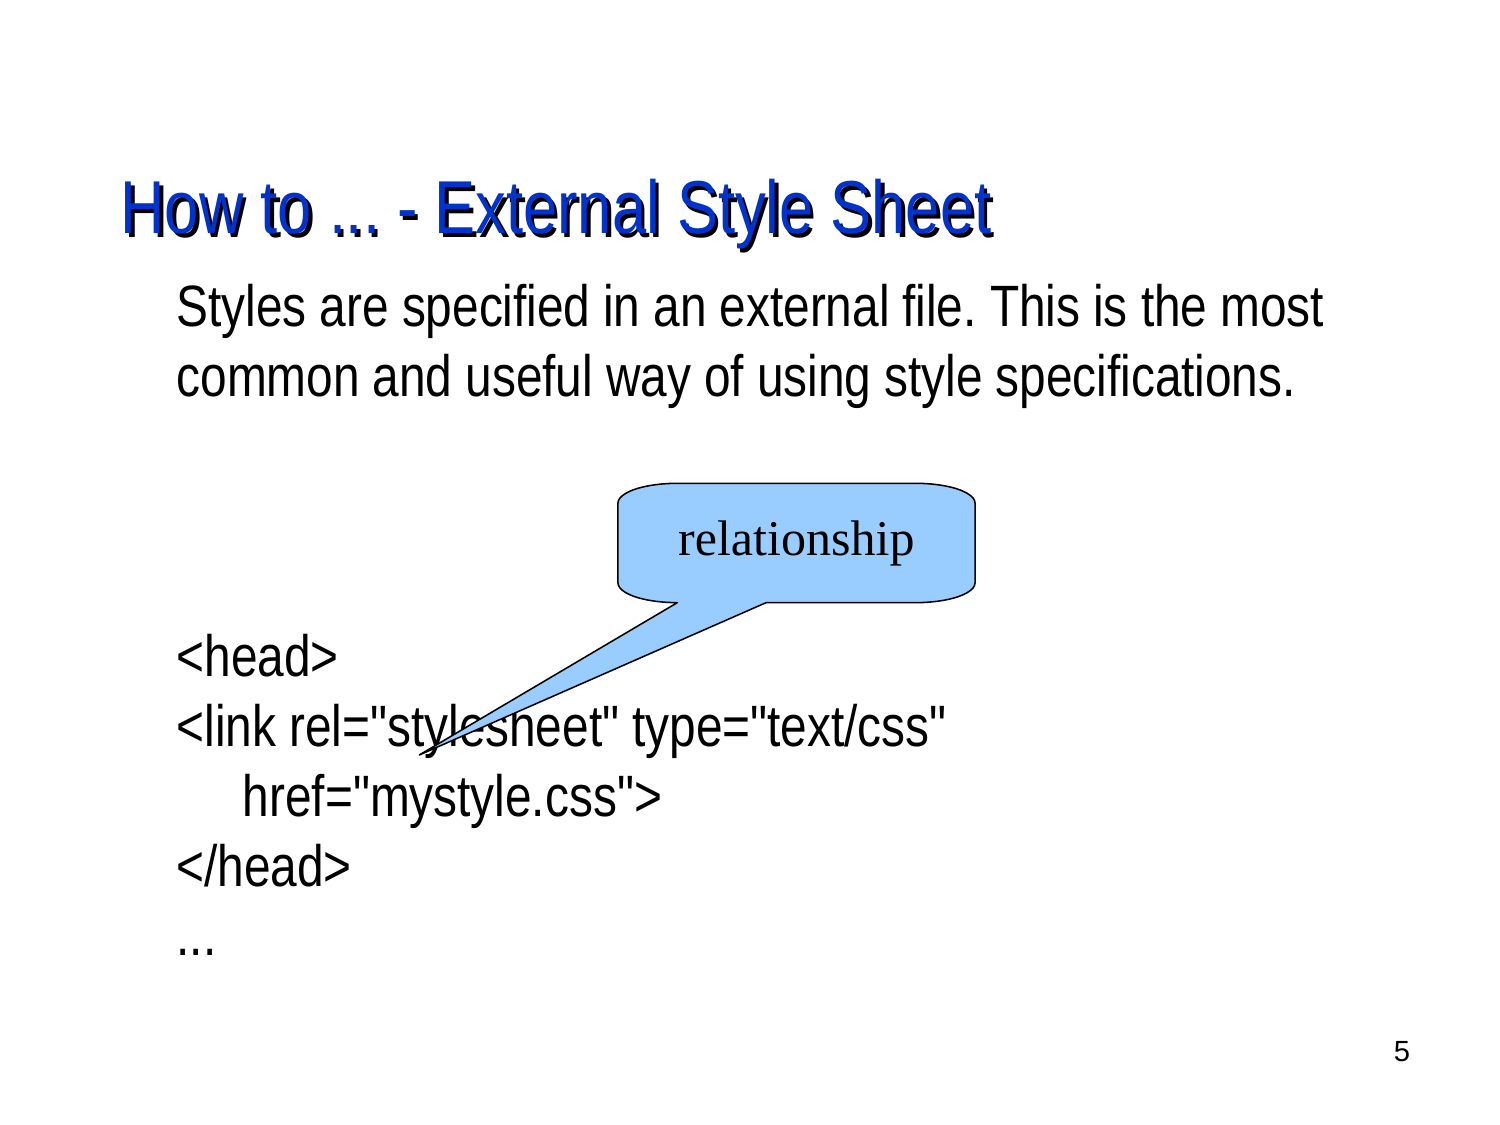

How to ... - External Style Sheet
Styles are specified in an external file. This is the most common and useful way of using style specifications.
<head>
<link rel="stylesheet" type="text/css"
 href="mystyle.css">
</head>
...
relationship
5